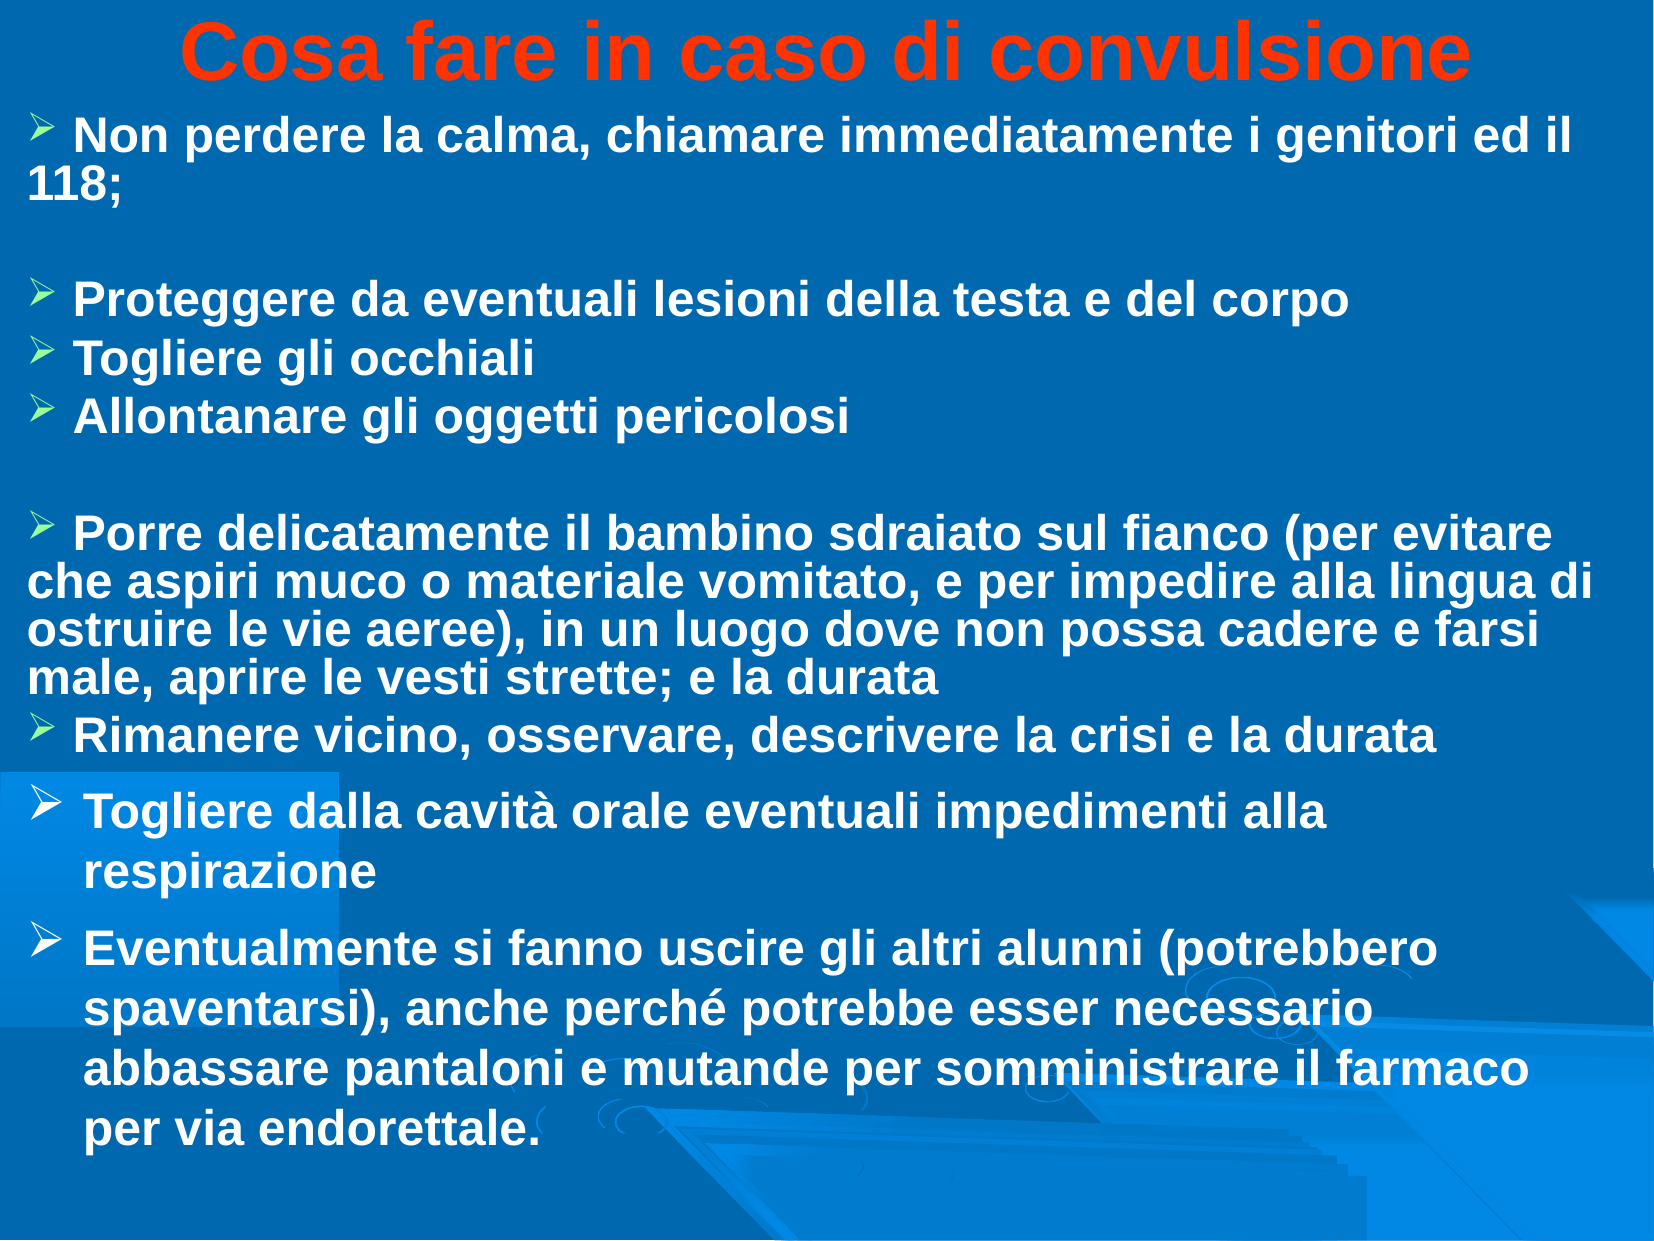

# Cosa fare in caso di convulsione
 Non perdere la calma, chiamare immediatamente i genitori ed il 118;
 Proteggere da eventuali lesioni della testa e del corpo
 Togliere gli occhiali
 Allontanare gli oggetti pericolosi
 Porre delicatamente il bambino sdraiato sul fianco (per evitare che aspiri muco o materiale vomitato, e per impedire alla lingua di ostruire le vie aeree), in un luogo dove non possa cadere e farsi male, aprire le vesti strette; e la durata
 Rimanere vicino, osservare, descrivere la crisi e la durata
Togliere dalla cavità orale eventuali impedimenti alla respirazione
Eventualmente si fanno uscire gli altri alunni (potrebbero spaventarsi), anche perché potrebbe esser necessario abbassare pantaloni e mutande per somministrare il farmaco per via endorettale.